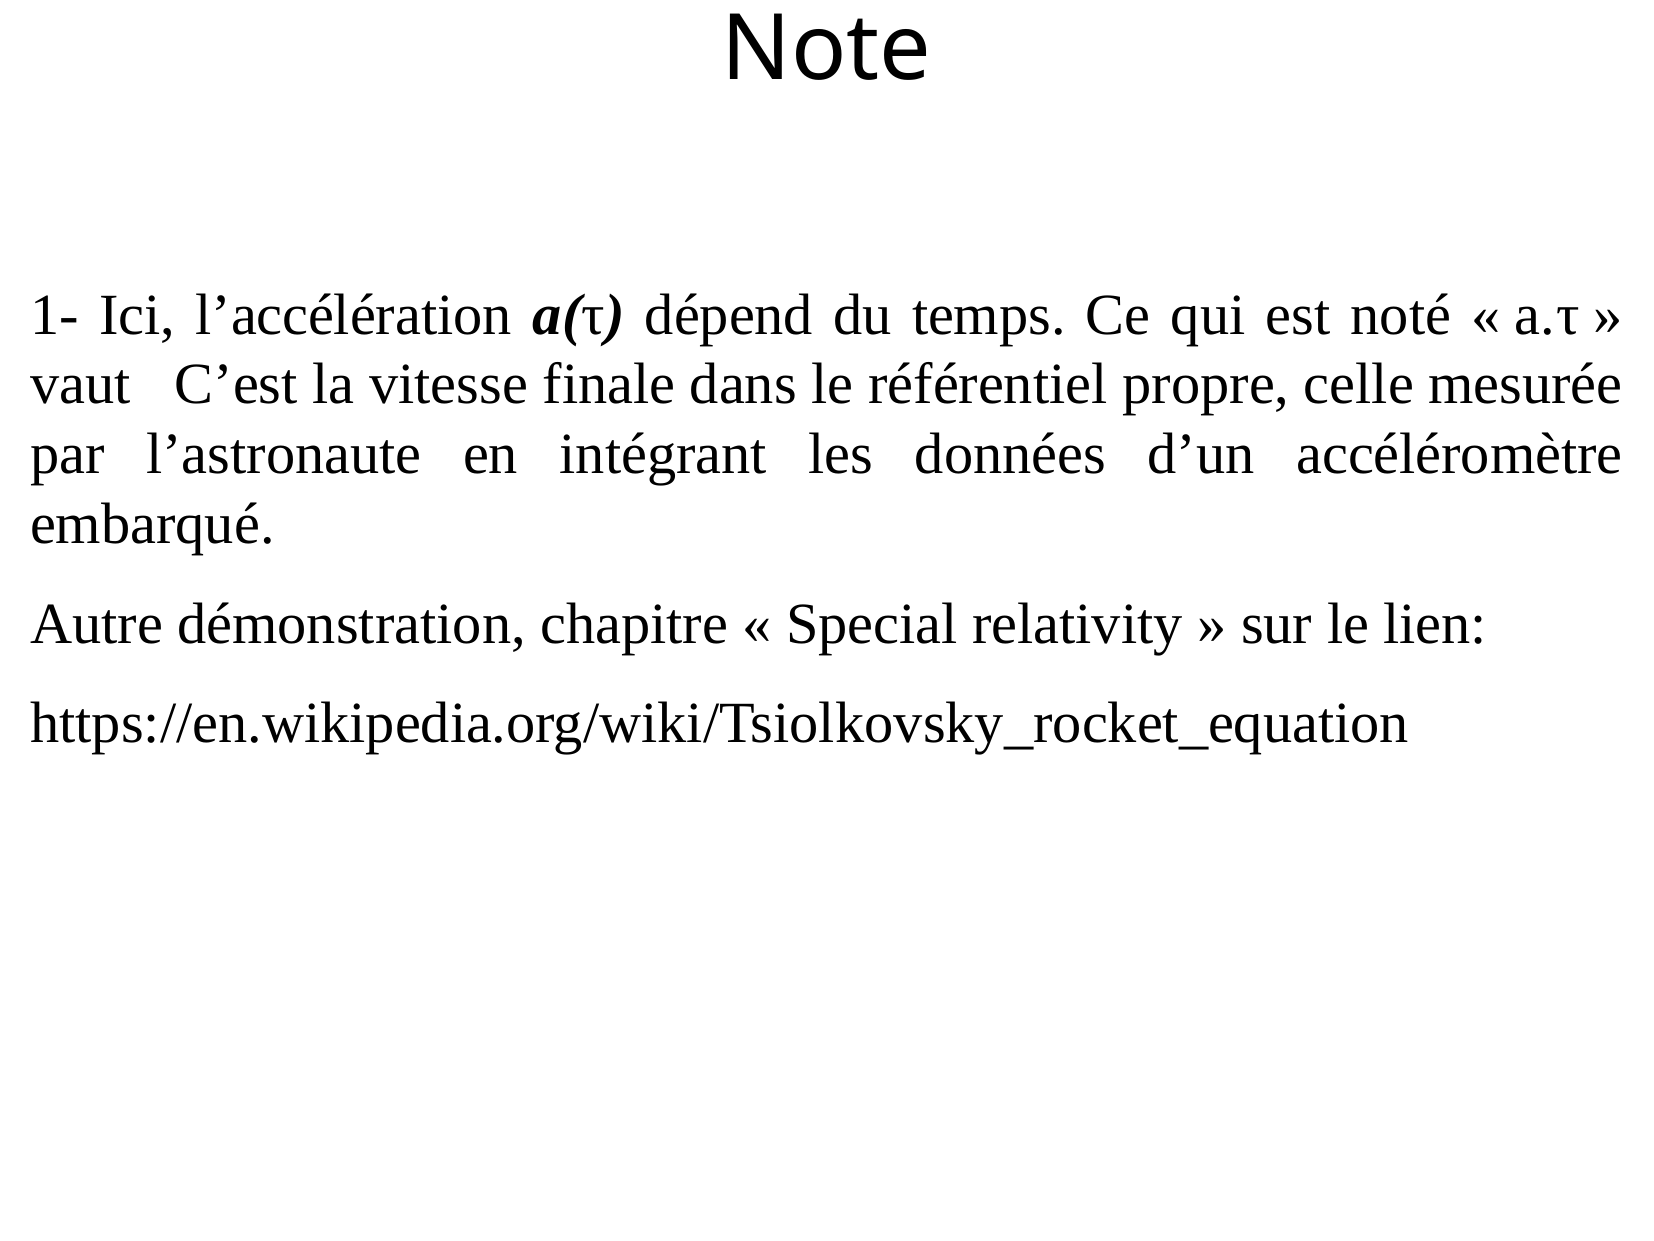

# Note
1- Ici, l’accélération a(τ) dépend du temps. Ce qui est noté « a.τ » vaut C’est la vitesse finale dans le référentiel propre, celle mesurée par l’astronaute en intégrant les données d’un accéléromètre embarqué.
Autre démonstration, chapitre « Special relativity » sur le lien:
https://en.wikipedia.org/wiki/Tsiolkovsky_rocket_equation